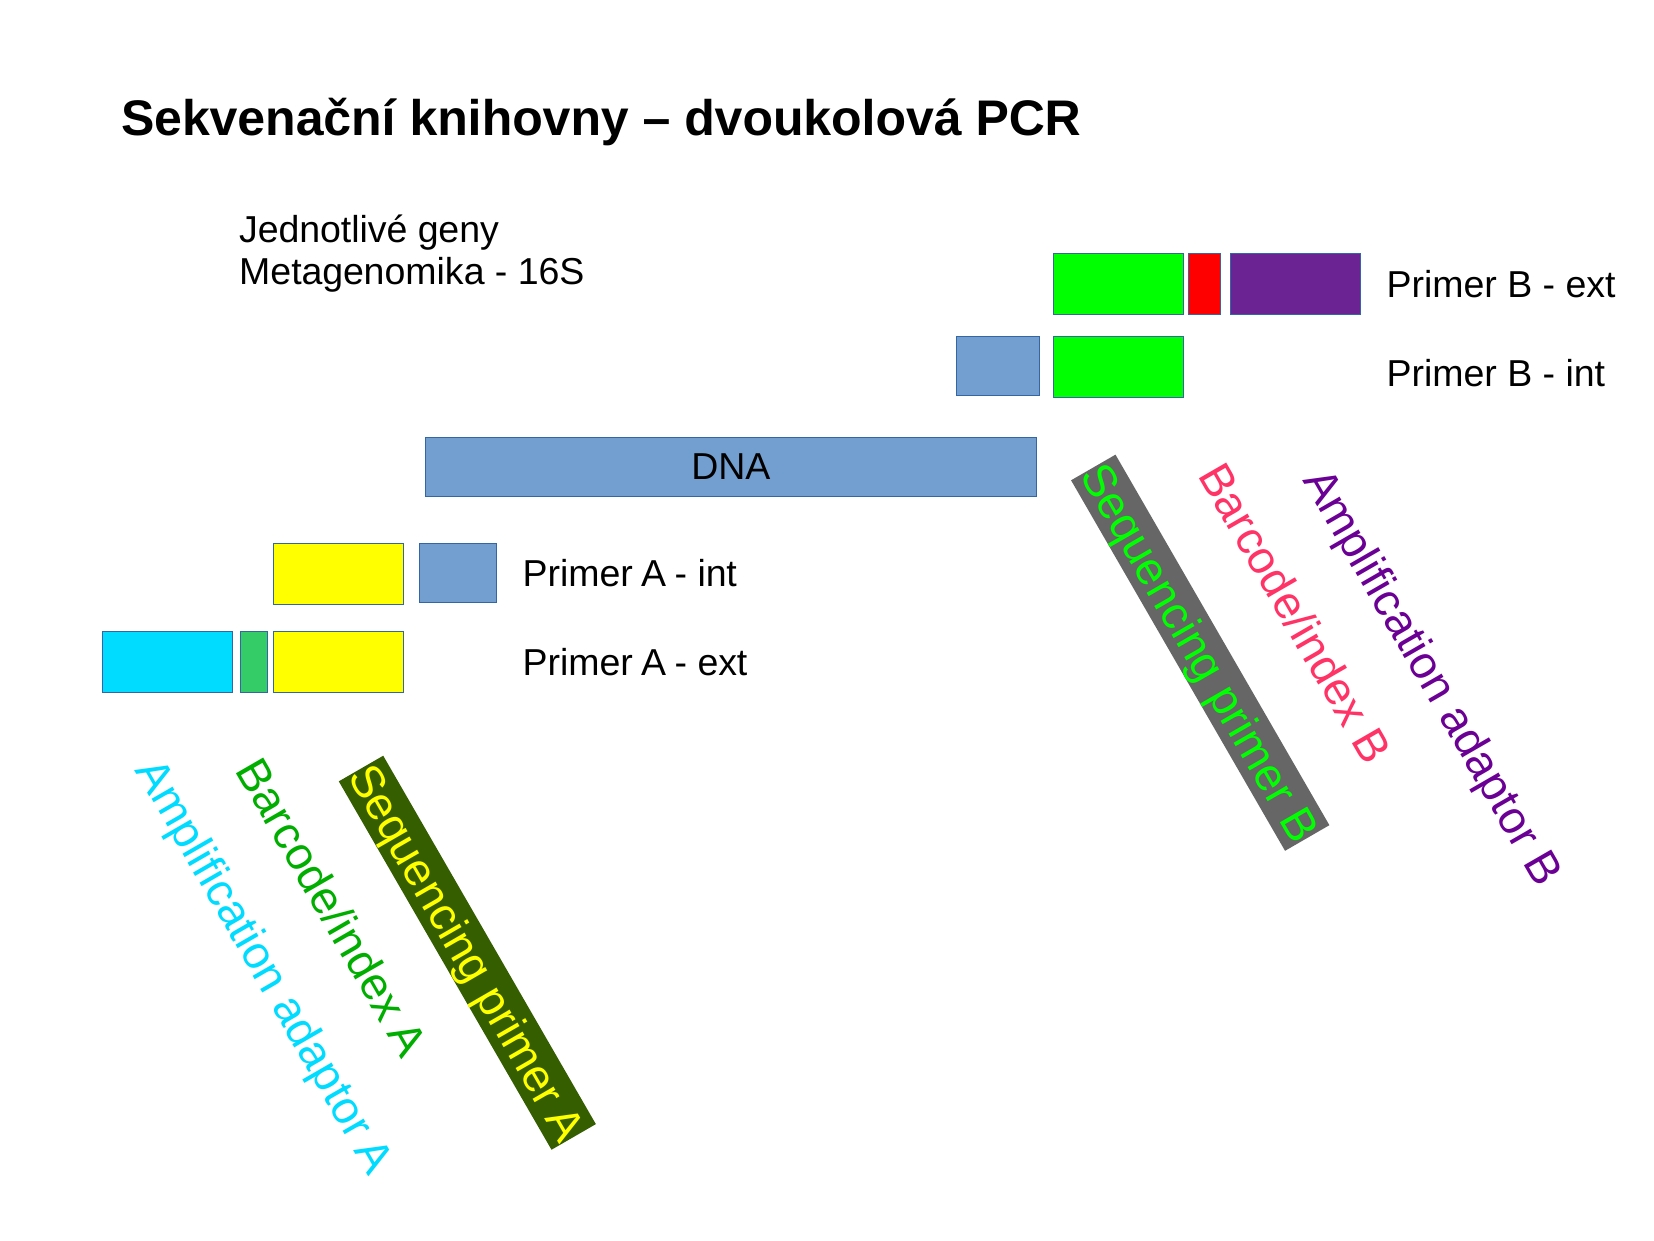

Sekvenační knihovny – dvoukolová PCR
Jednotlivé geny
Metagenomika - 16S
Primer B - ext
Primer B - int
DNA
Primer A - int
Barcode/index B
Sequencing primer B
Primer A - ext
Amplification adaptor B
Barcode/index A
Sequencing primer A
Amplification adaptor A